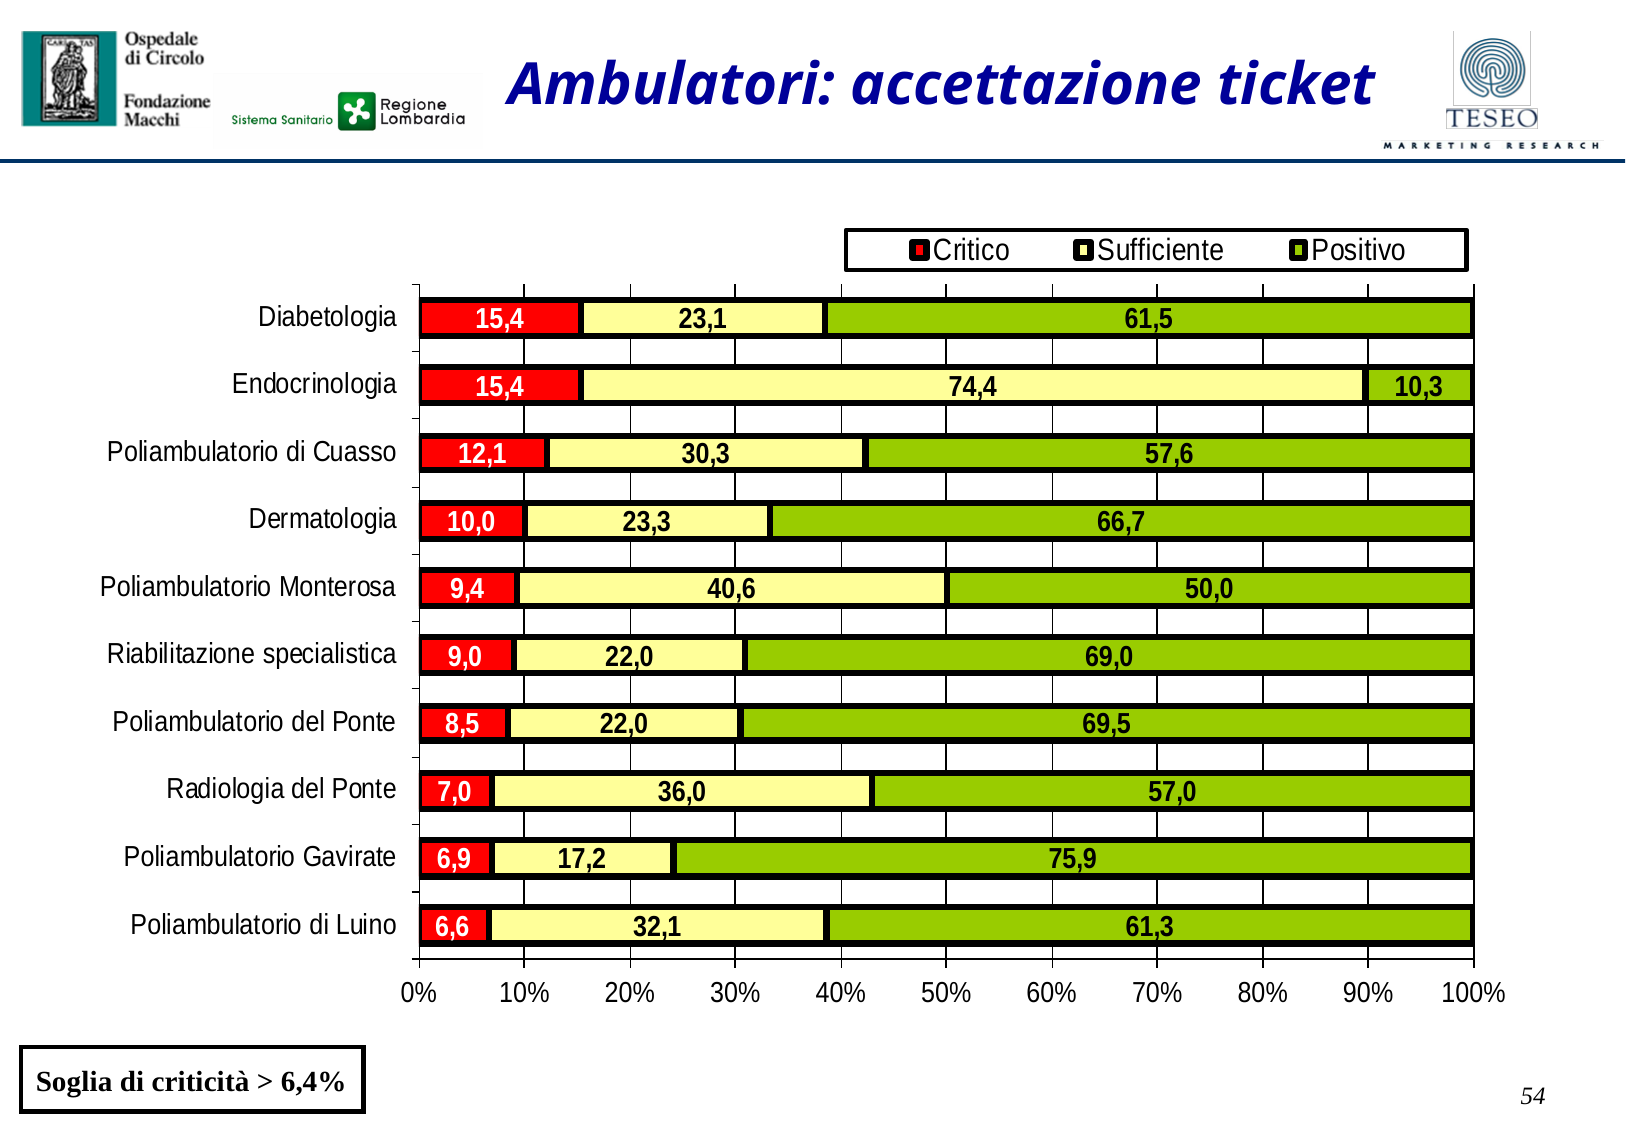

Ambulatori: accettazione ticket
Soglia di criticità > 6,4%